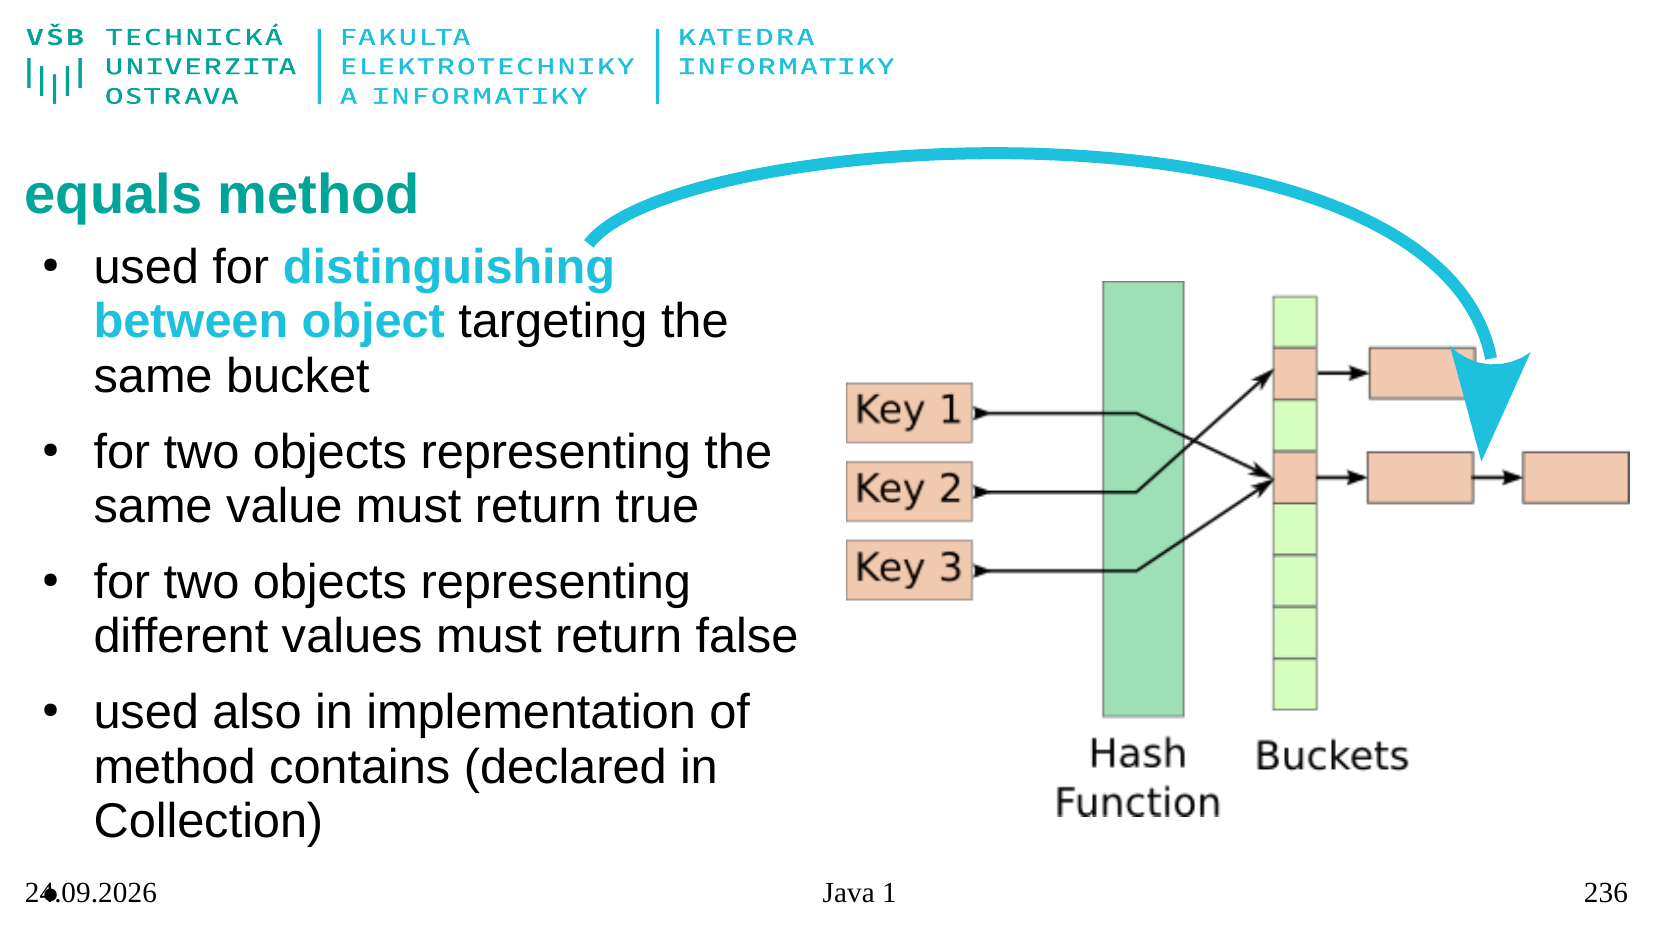

# equals method
used for distinguishing between object targeting the same bucket
for two objects representing the same value must return true
for two objects representing different values must return false
used also in implementation of method contains (declared in Collection)
Java 1
236